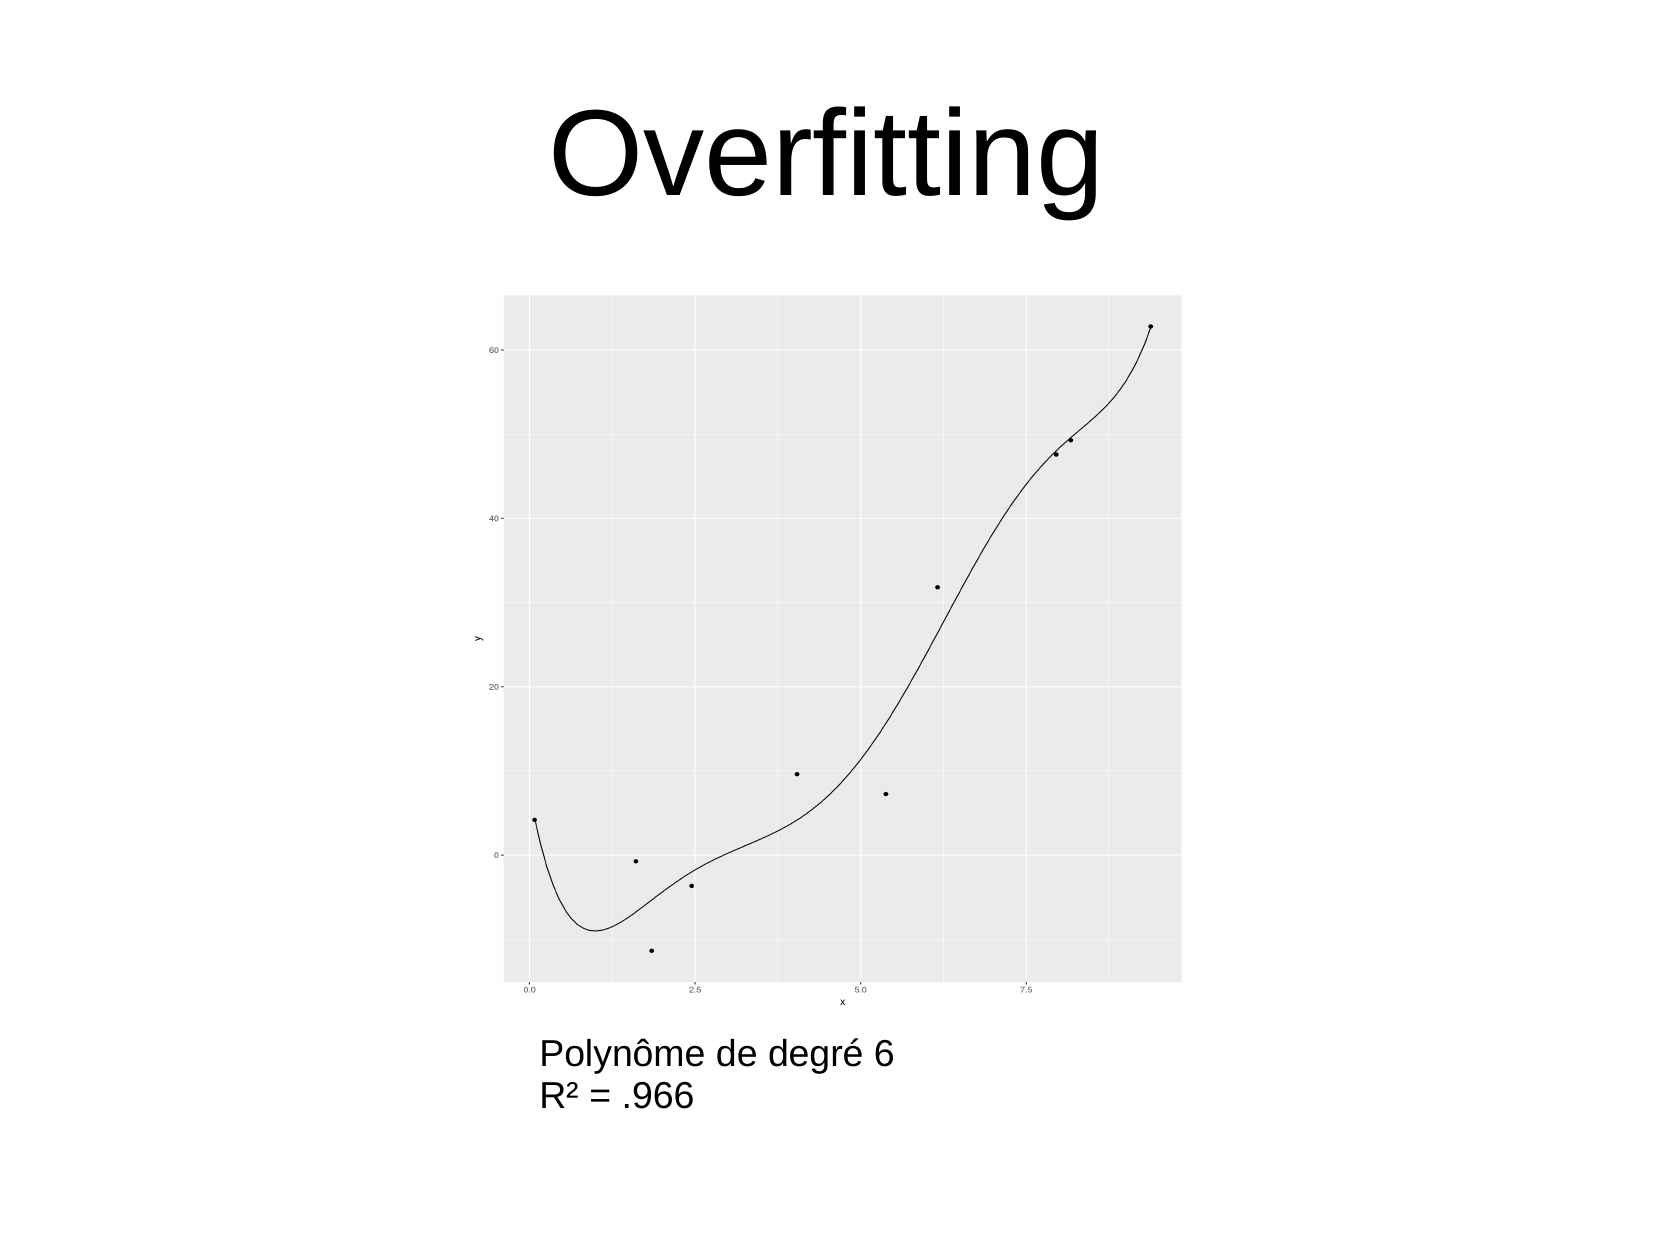

# Overfitting
Polynôme de degré 6
R² = .966